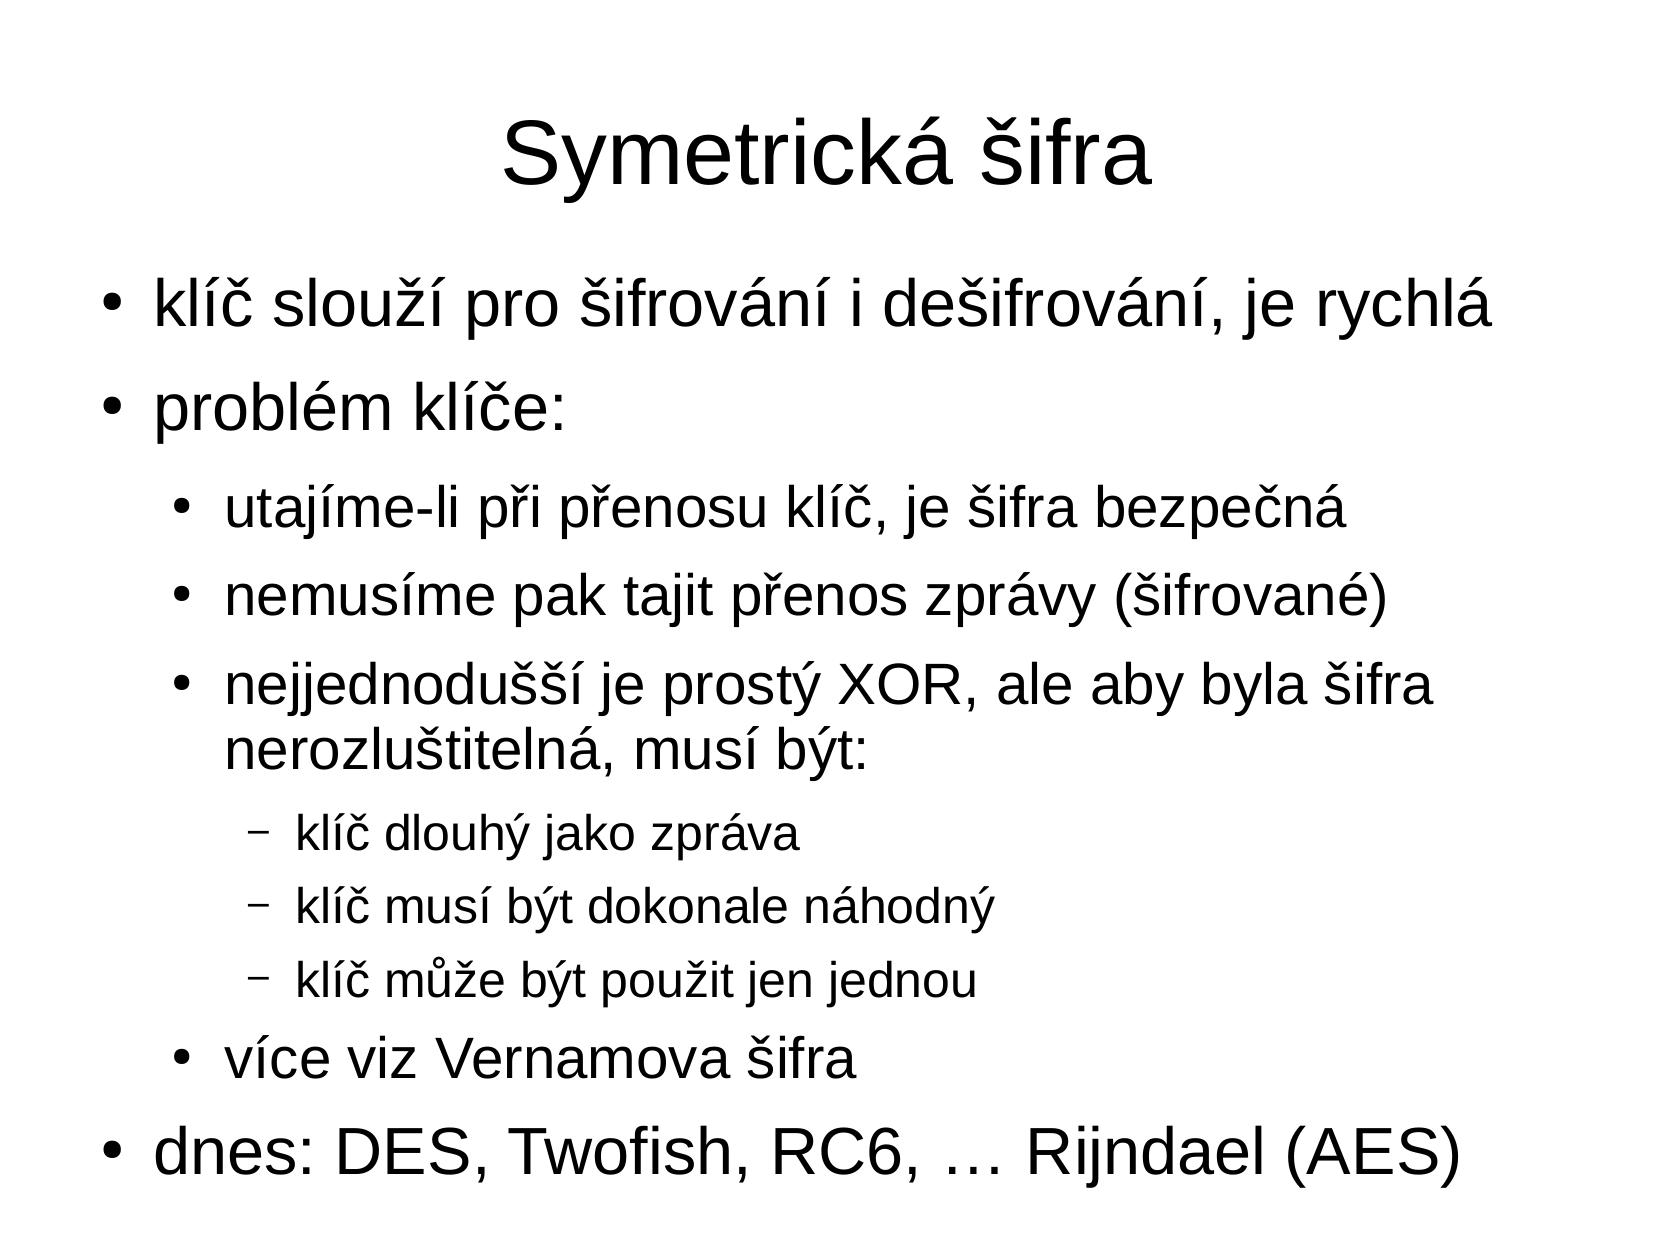

# Symetrická šifra
klíč slouží pro šifrování i dešifrování, je rychlá
problém klíče:
utajíme-li při přenosu klíč, je šifra bezpečná
nemusíme pak tajit přenos zprávy (šifrované)
nejjednodušší je prostý XOR, ale aby byla šifra nerozluštitelná, musí být:
klíč dlouhý jako zpráva
klíč musí být dokonale náhodný
klíč může být použit jen jednou
více viz Vernamova šifra
dnes: DES, Twofish, RC6, … Rijndael (AES)